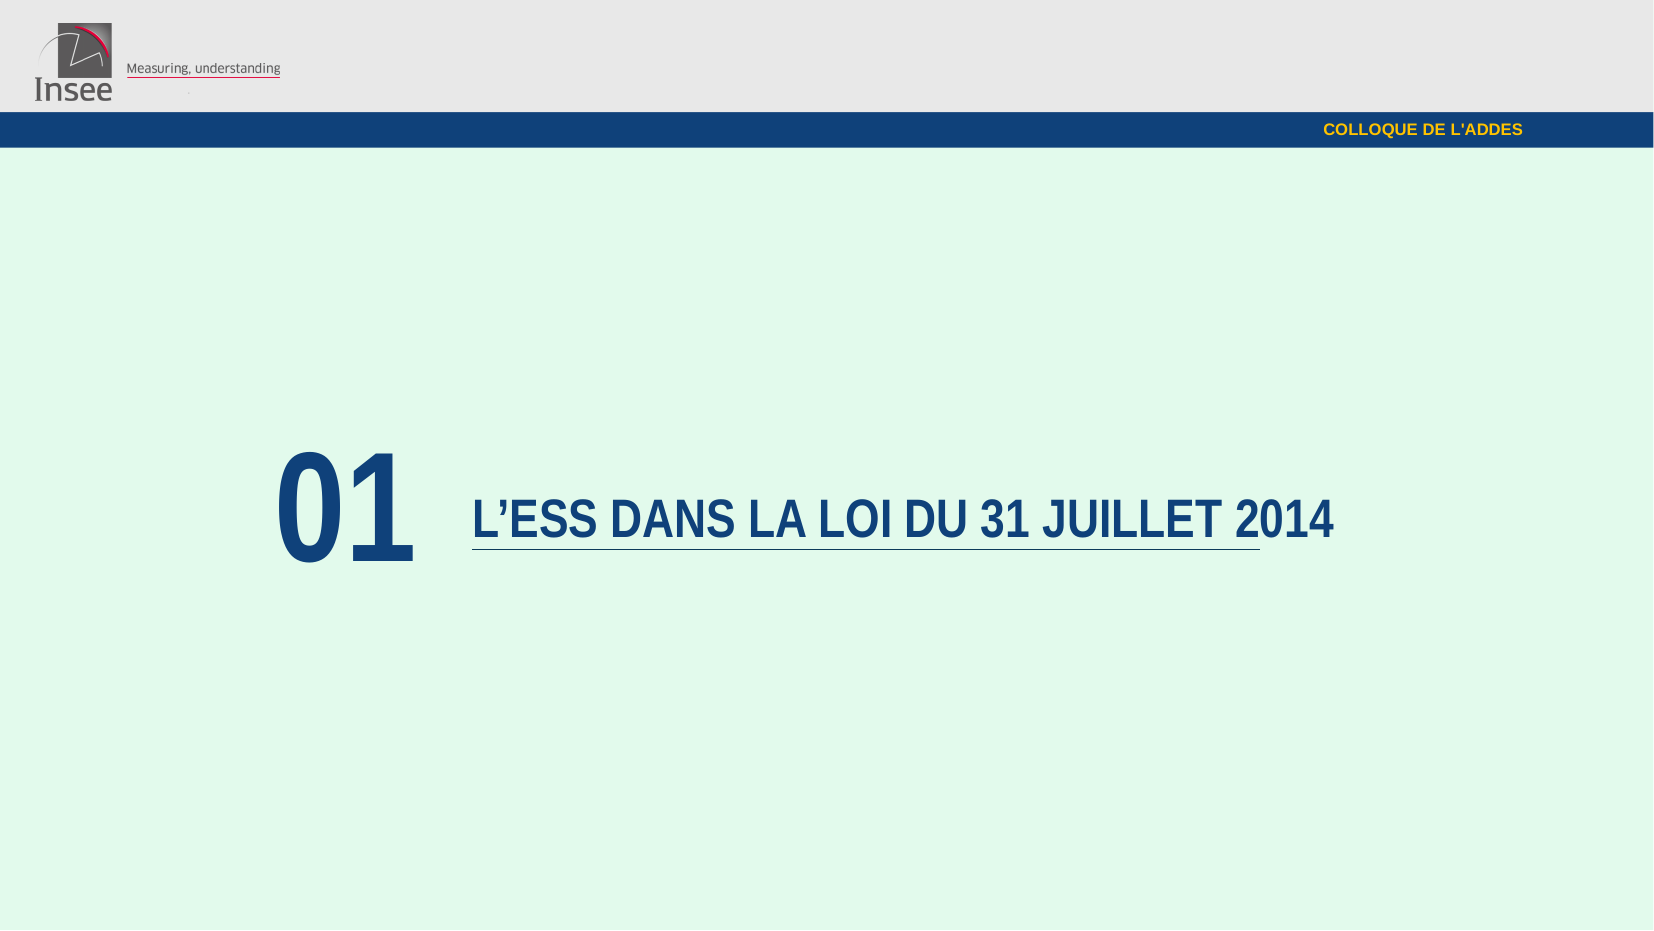

Colloque de l'ADDES
01
# L’ess dans la loi du 31 juillet 2014